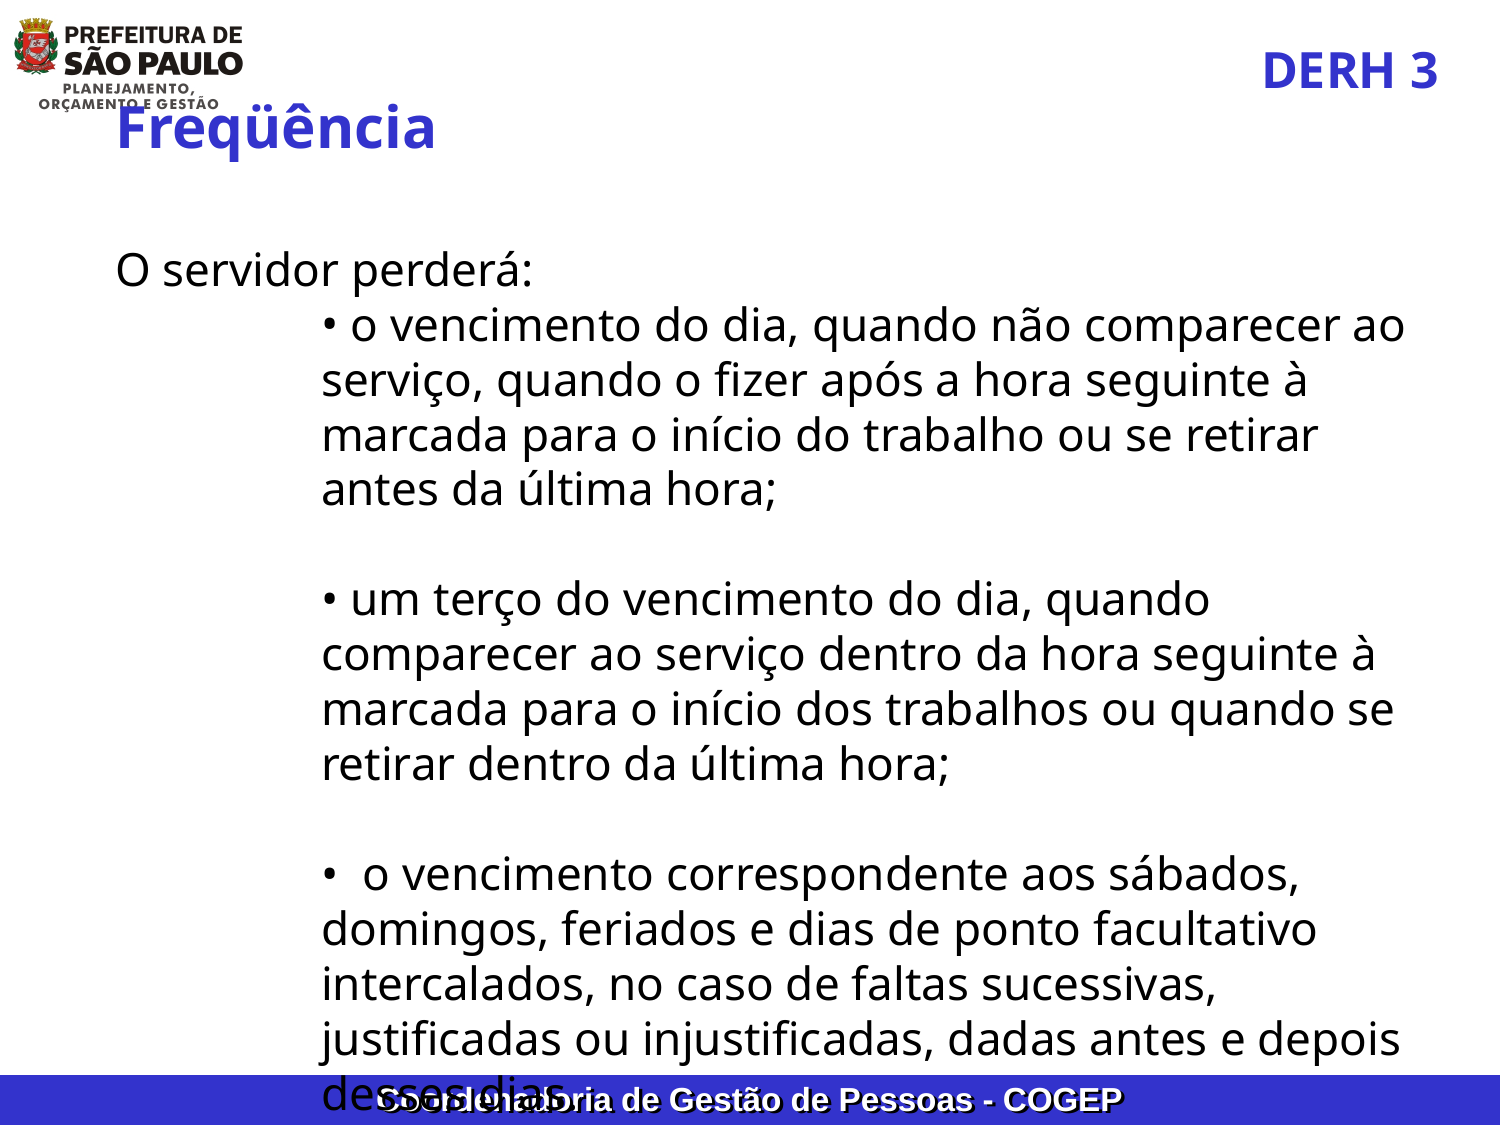

DERH 3
Freqüência
O servidor perderá:
 o vencimento do dia, quando não comparecer ao serviço, quando o fizer após a hora seguinte à marcada para o início do trabalho ou se retirar antes da última hora;
 um terço do vencimento do dia, quando comparecer ao serviço dentro da hora seguinte à marcada para o início dos trabalhos ou quando se retirar dentro da última hora;
 o vencimento correspondente aos sábados, domingos, feriados e dias de ponto facultativo intercalados, no caso de faltas sucessivas, justificadas ou injustificadas, dadas antes e depois desses dias.